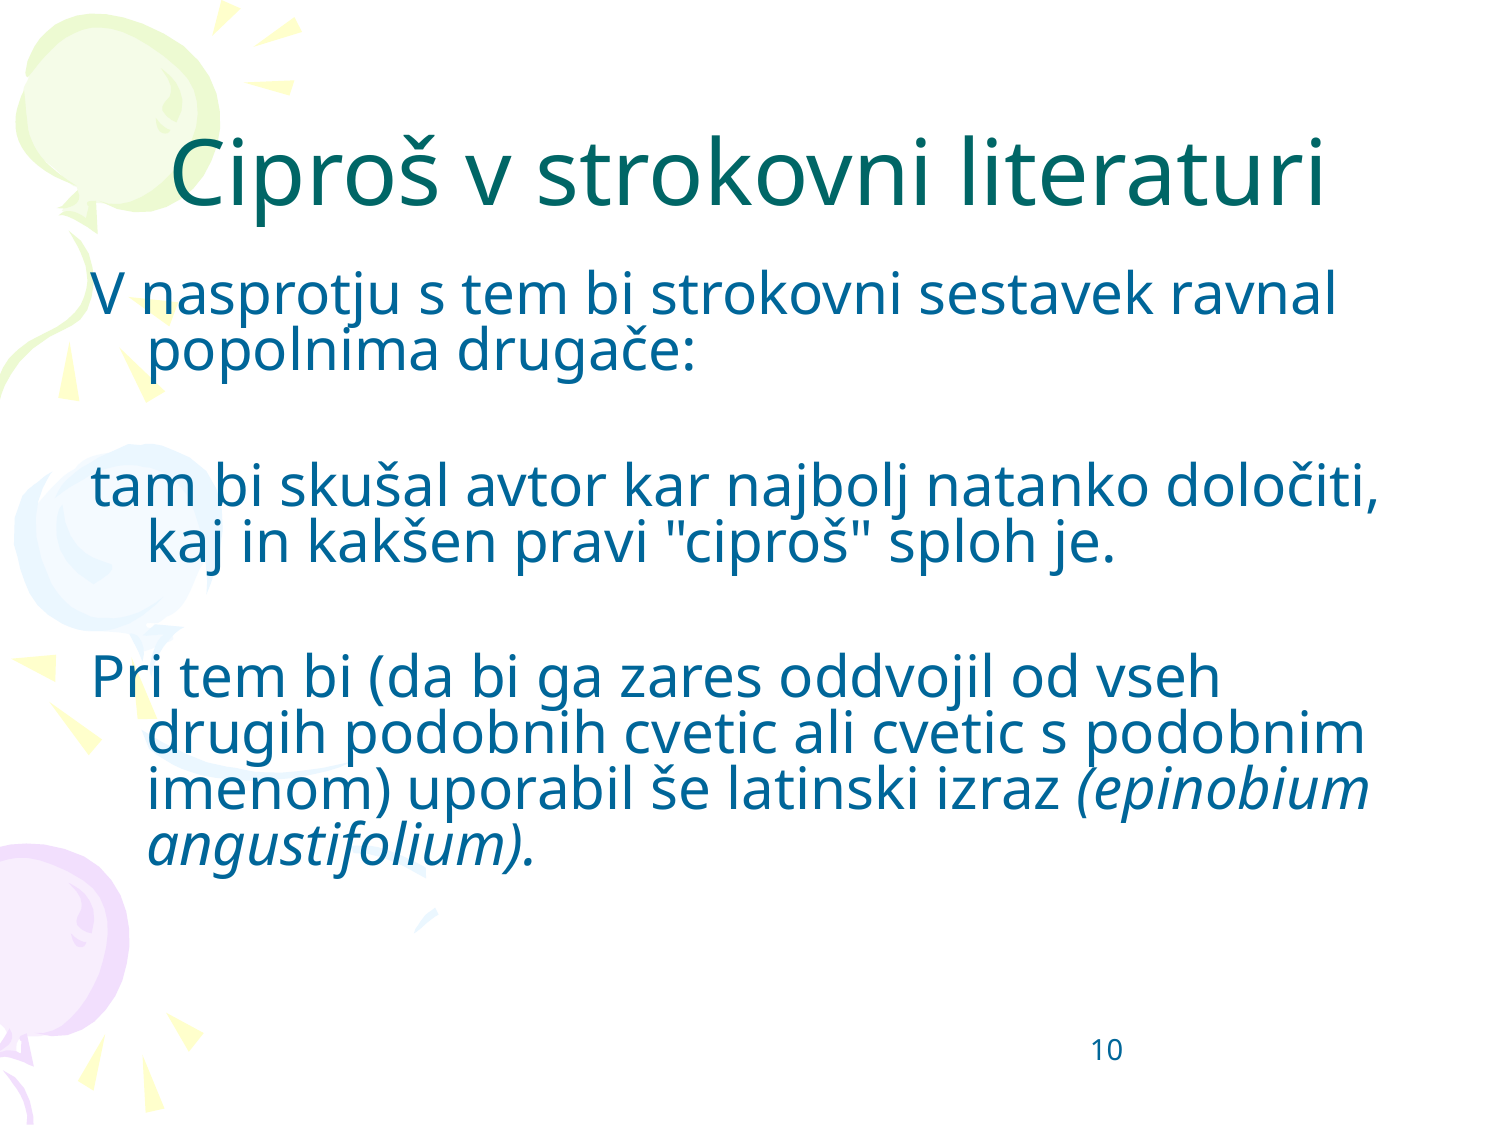

# Ciproš v strokovni literaturi
V nasprotju s tem bi strokovni sestavek ravnal popolnima drugače:
tam bi skušal avtor kar najbolj natanko določiti, kaj in kakšen pravi "ciproš" sploh je.
Pri tem bi (da bi ga zares oddvojil od vseh drugih podobnih cvetic ali cvetic s podobnim imenom) uporabil še latinski izraz (epinobium angustifolium).